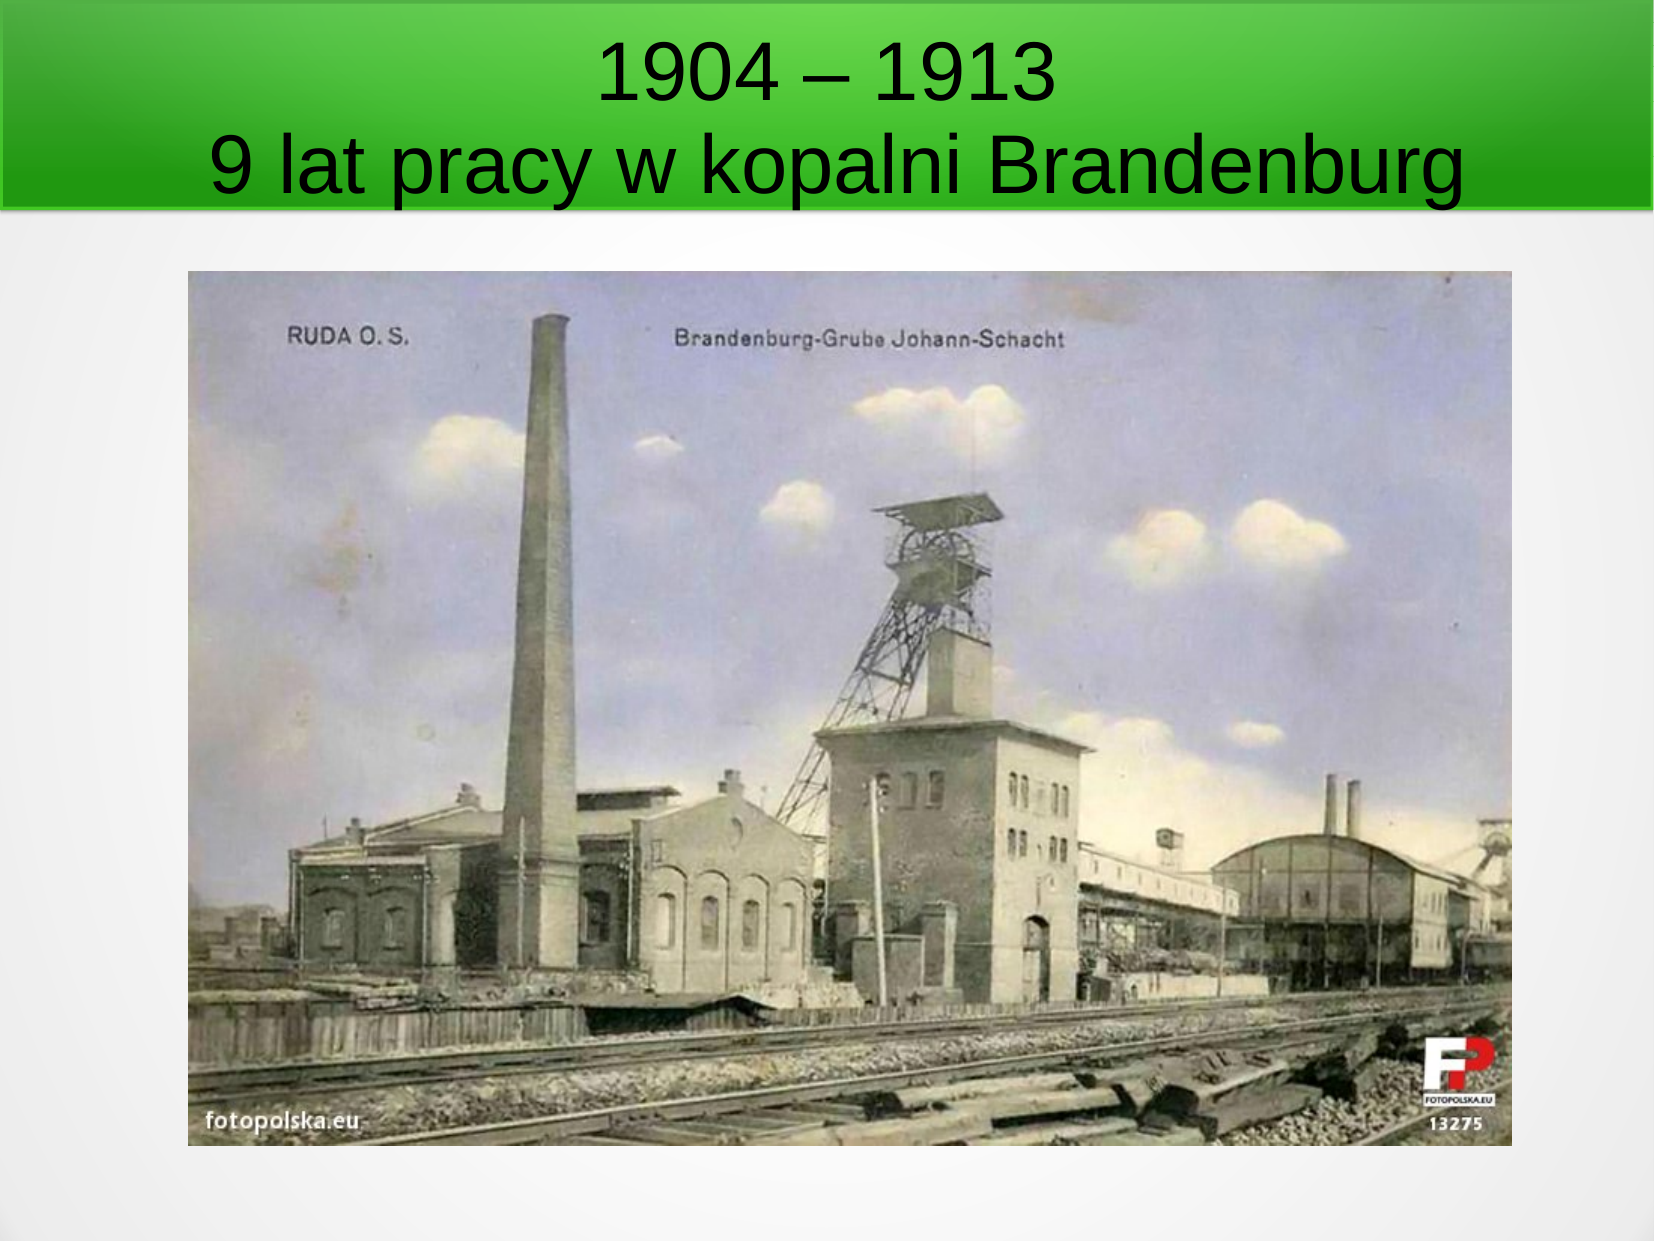

# 1904 – 1913 9 lat pracy w kopalni Brandenburg